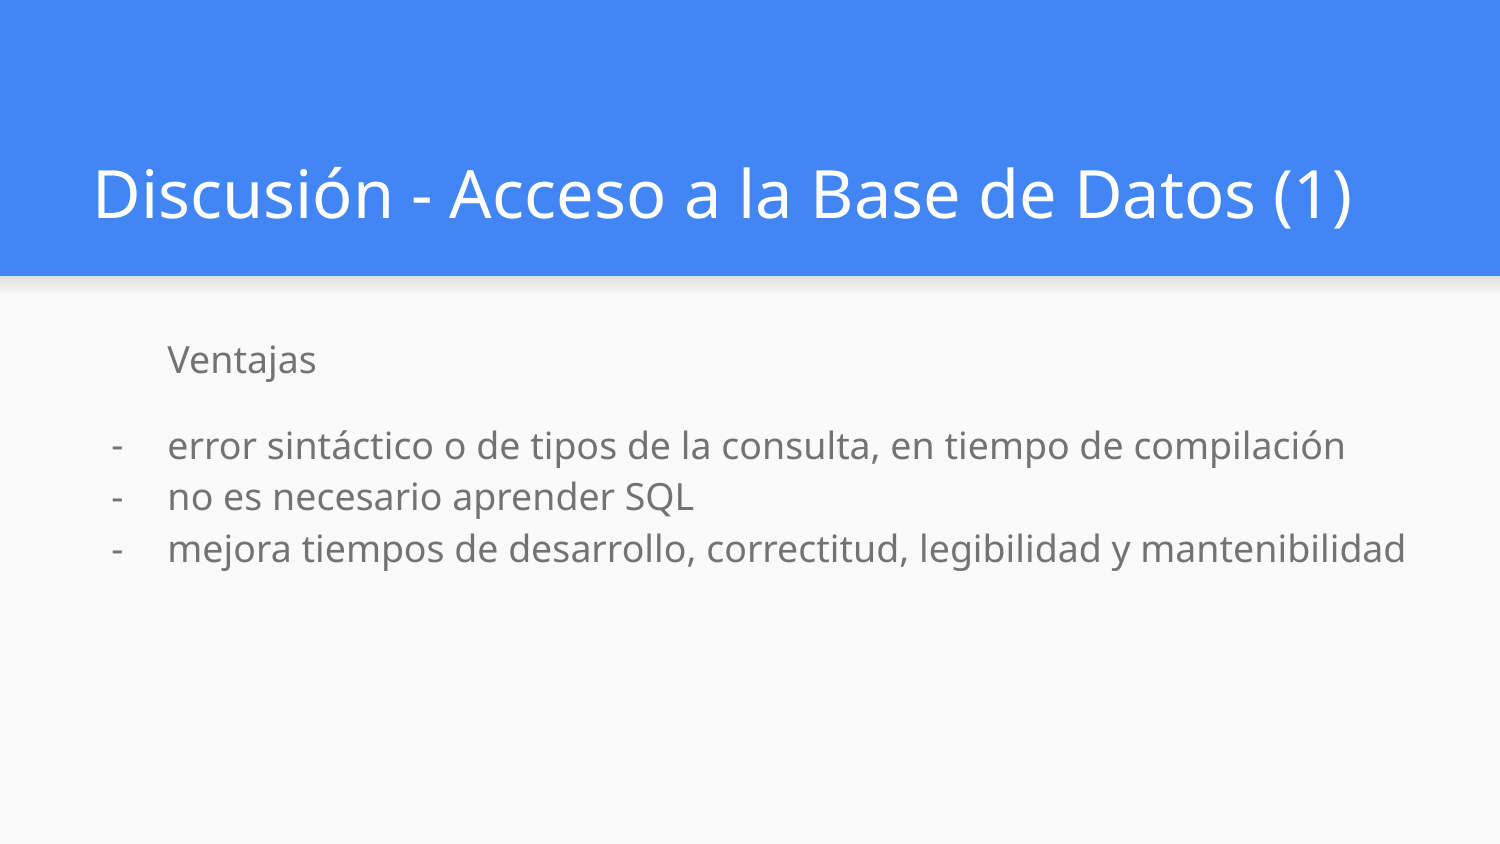

# Discusión - Acceso a la Base de Datos (1)
Ventajas
error sintáctico o de tipos de la consulta, en tiempo de compilación
no es necesario aprender SQL
mejora tiempos de desarrollo, correctitud, legibilidad y mantenibilidad